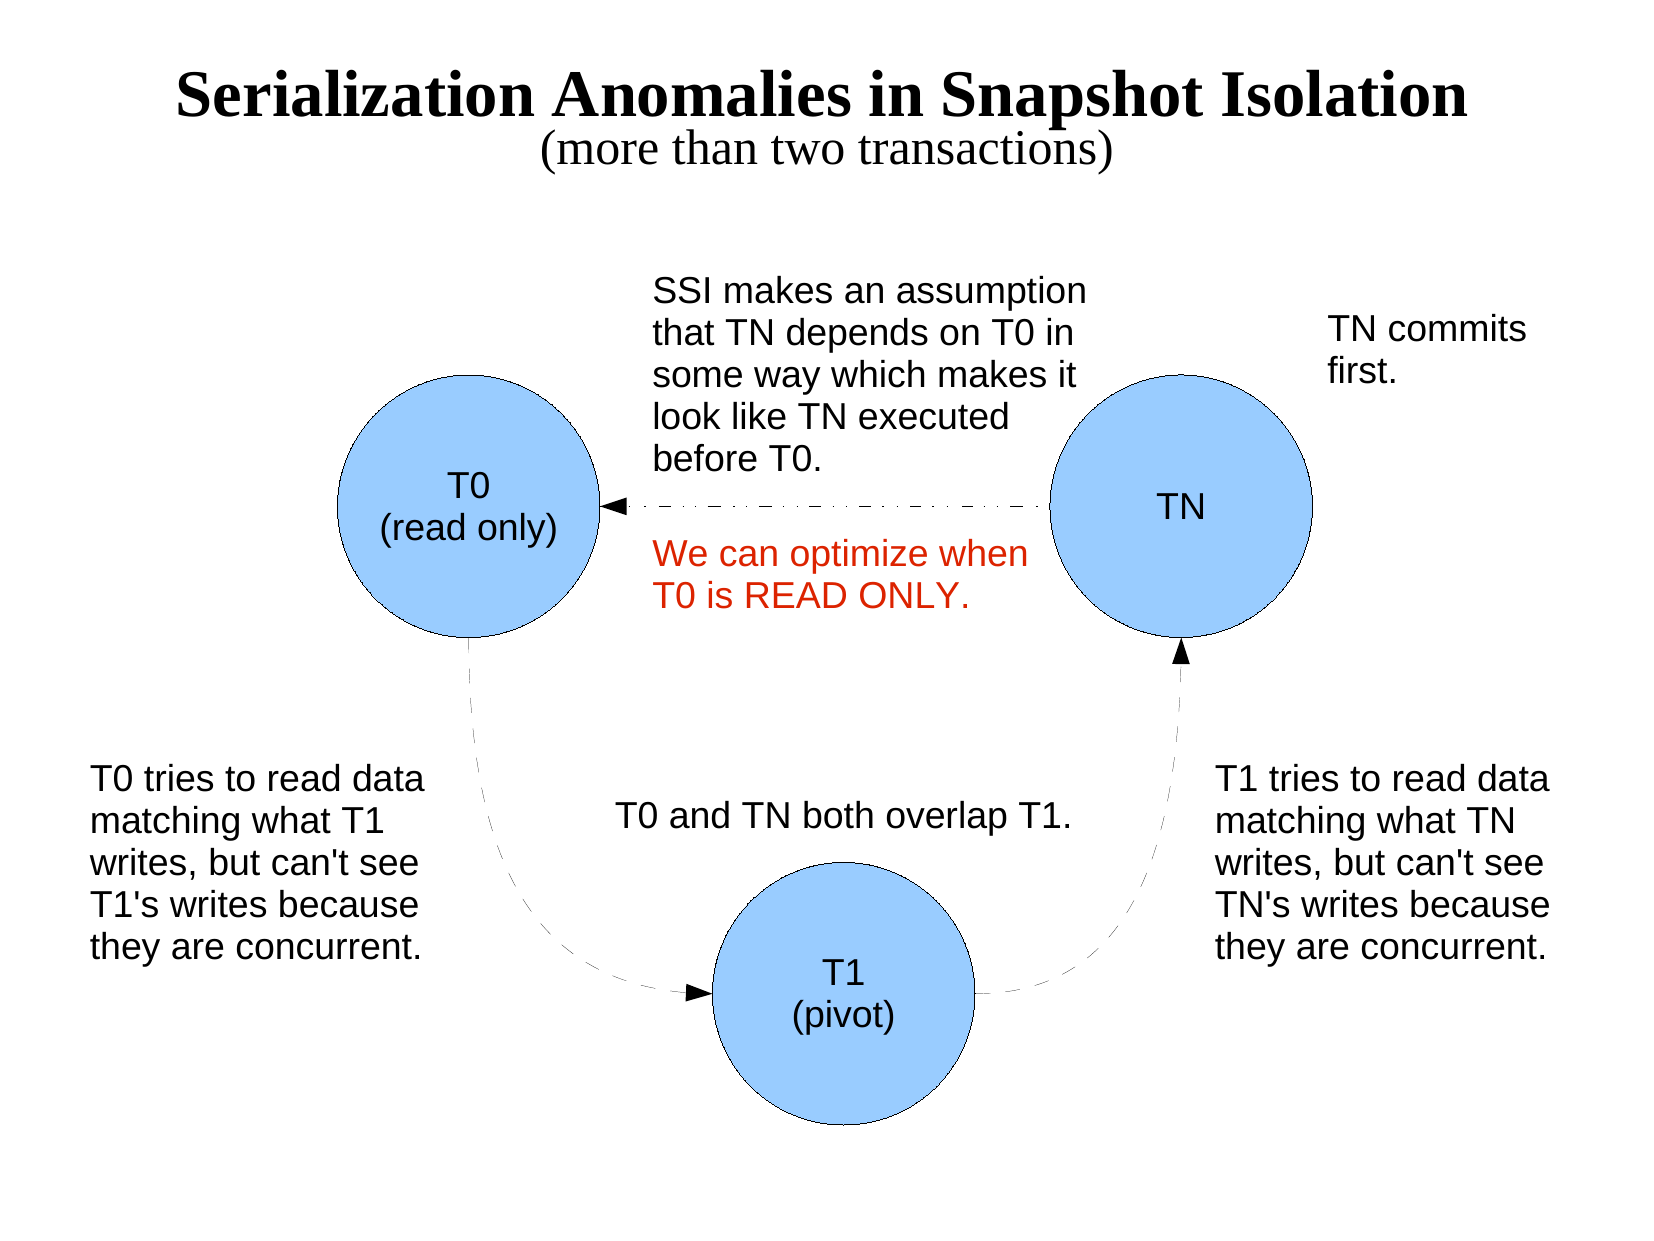

# Serialization Anomalies in Snapshot Isolation
(more than two transactions)
SSI makes an assumption that TN depends on T0 in some way which makes it look like TN executed before T0.
TN commits first.
TN
T0
(read only)
We can optimize when T0 is READ ONLY.
T0 tries to read data matching what T1 writes, but can't see T1's writes because they are concurrent.
T1 tries to read data matching what TN writes, but can't see TN's writes because they are concurrent.
T0 and TN both overlap T1.
T1
(pivot)